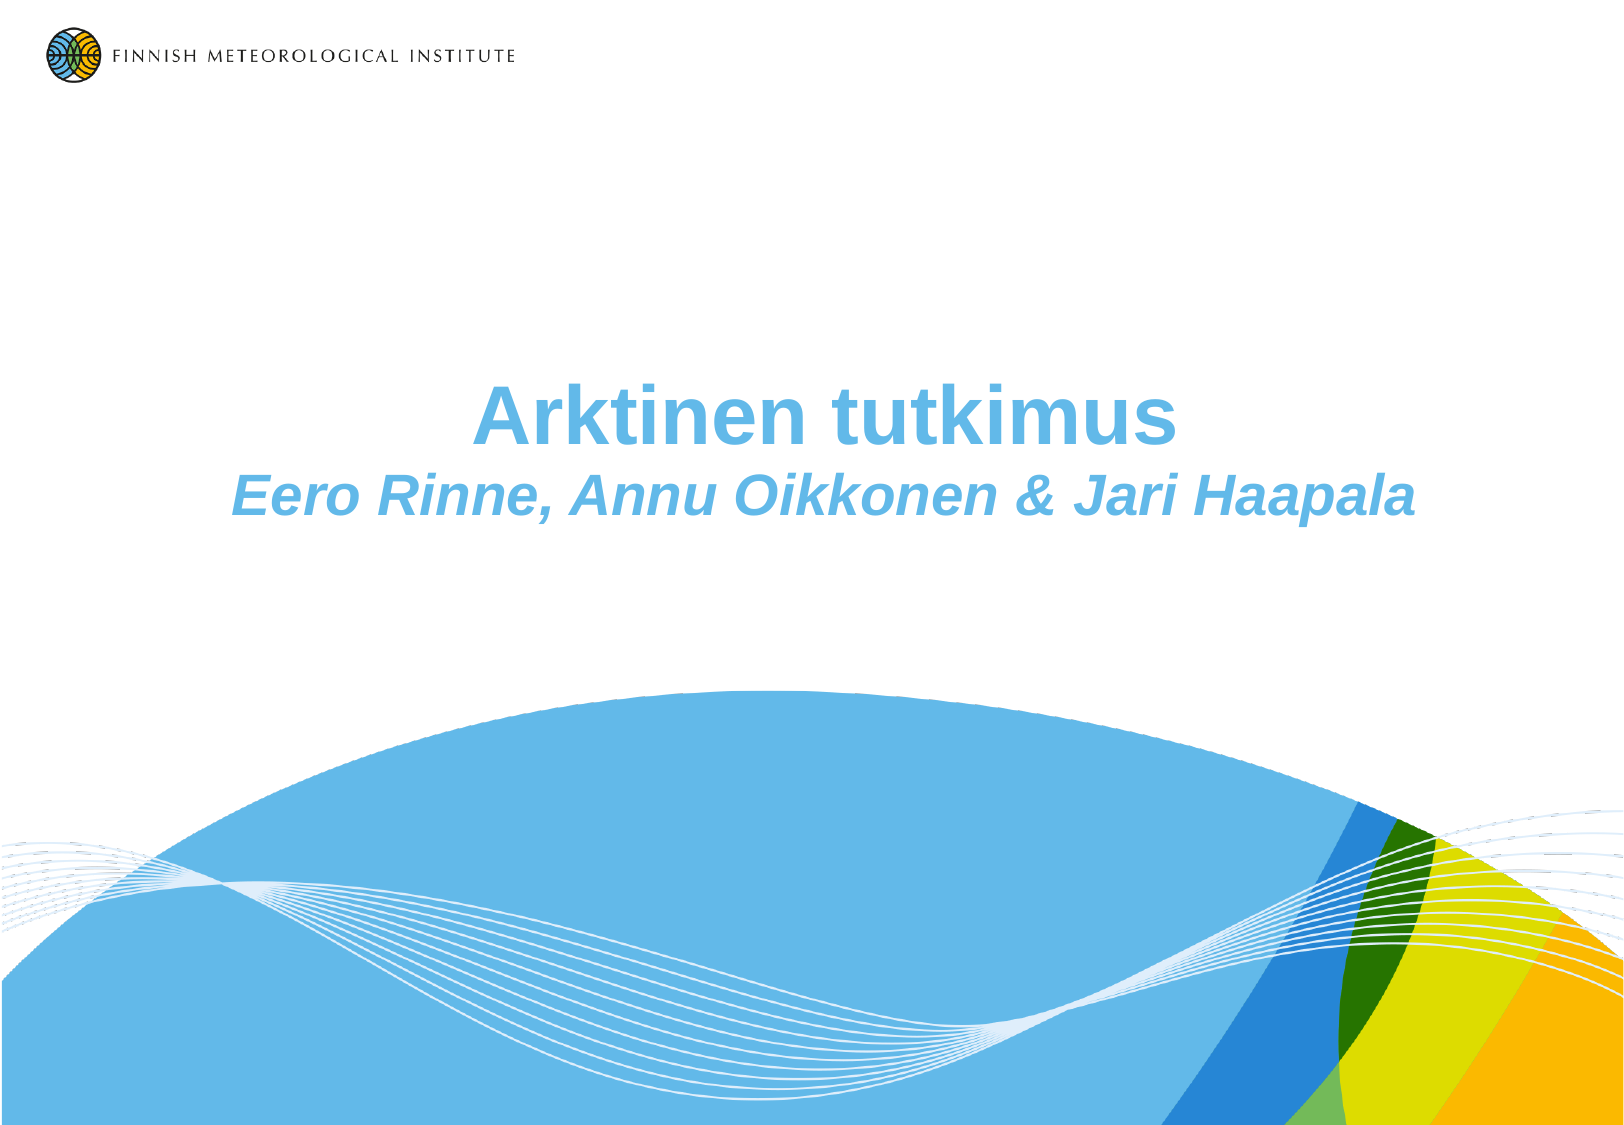

# Arktinen tutkimus Eero Rinne, Annu Oikkonen & Jari Haapala
1